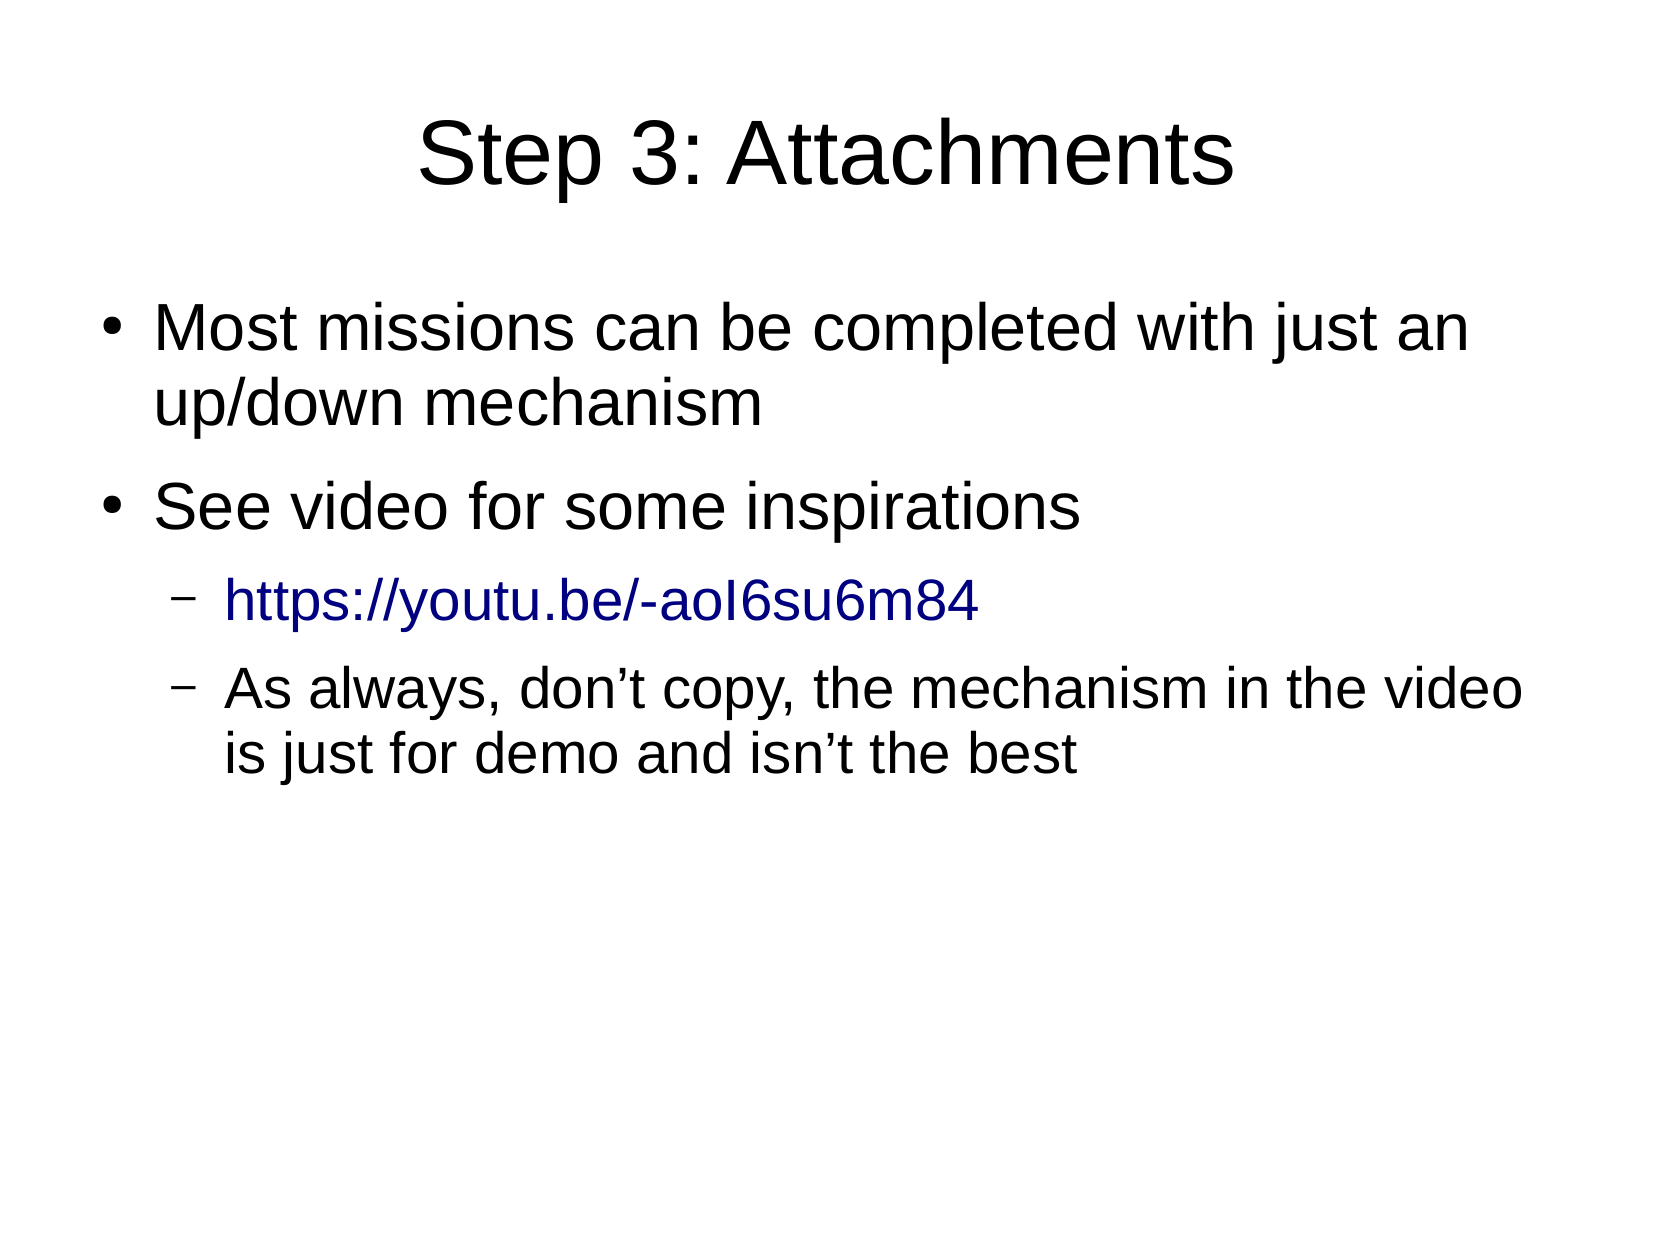

# Step 3: Attachments
Most missions can be completed with just an up/down mechanism
See video for some inspirations
https://youtu.be/-aoI6su6m84
As always, don’t copy, the mechanism in the video is just for demo and isn’t the best